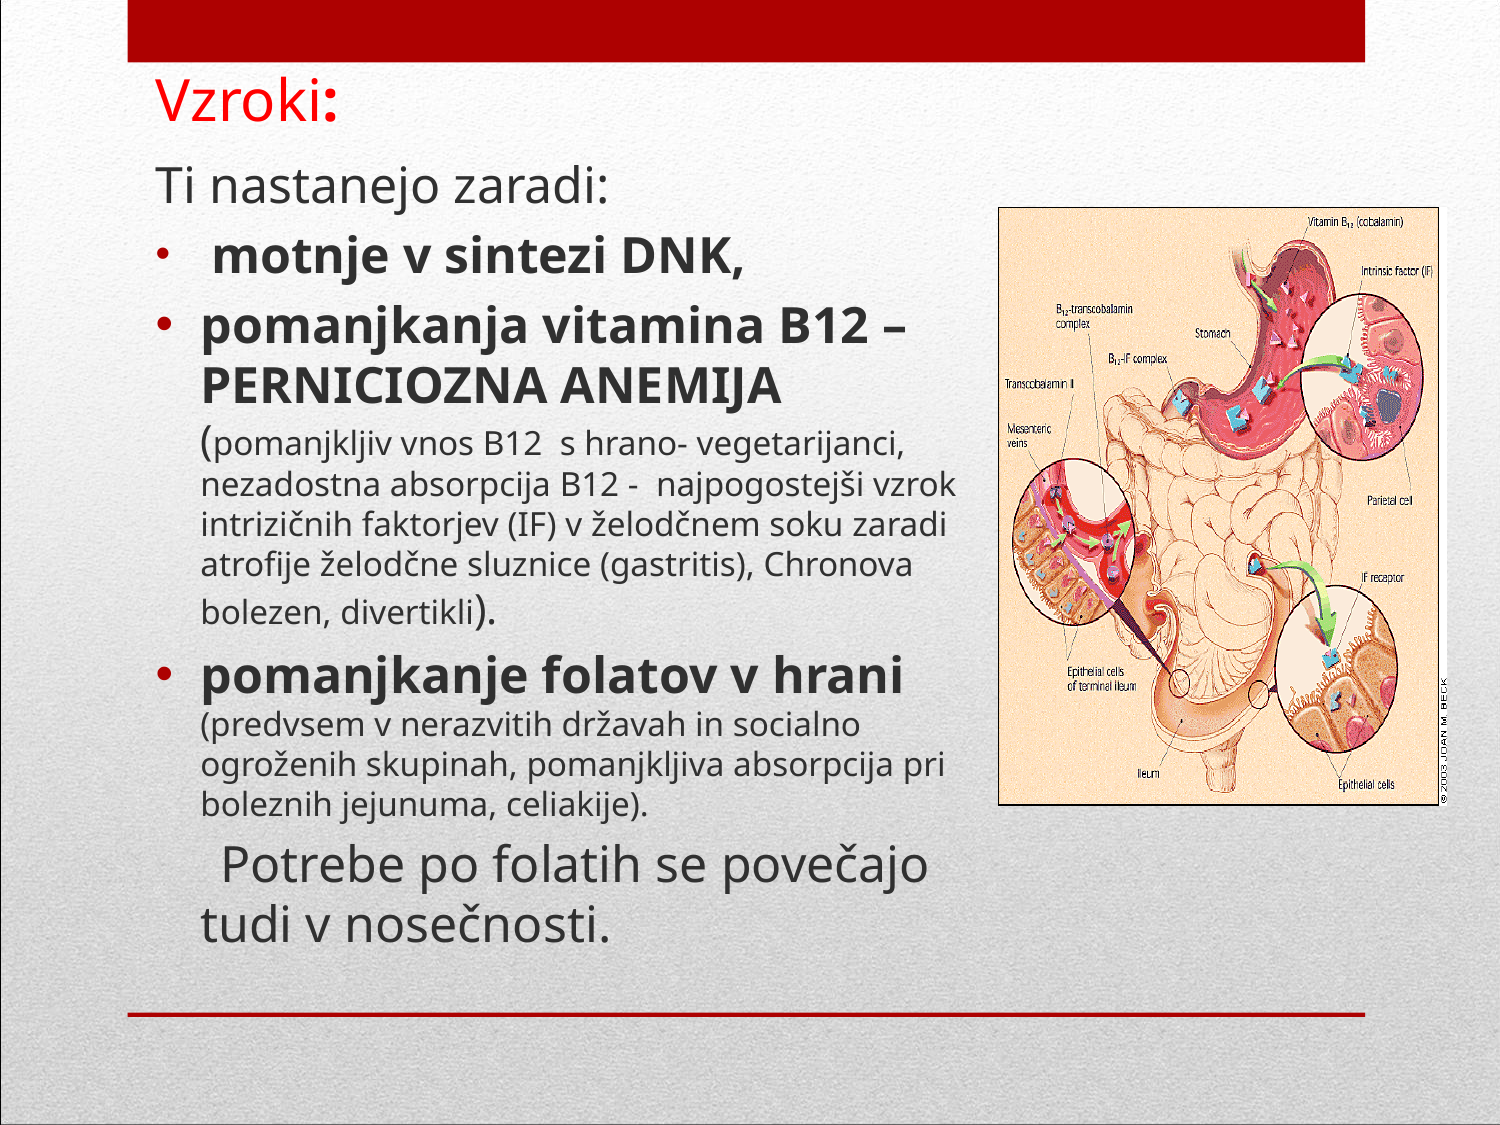

# Vzroki:
Ti nastanejo zaradi:
 motnje v sintezi DNK,
pomanjkanja vitamina B12 – PERNICIOZNA ANEMIJA (pomanjkljiv vnos B12 s hrano- vegetarijanci, nezadostna absorpcija B12 - najpogostejši vzrok intrizičnih faktorjev (IF) v želodčnem soku zaradi atrofije želodčne sluznice (gastritis), Chronova bolezen, divertikli).
pomanjkanje folatov v hrani (predvsem v nerazvitih državah in socialno ogroženih skupinah, pomanjkljiva absorpcija pri boleznih jejunuma, celiakije).
 Potrebe po folatih se povečajo tudi v nosečnosti.